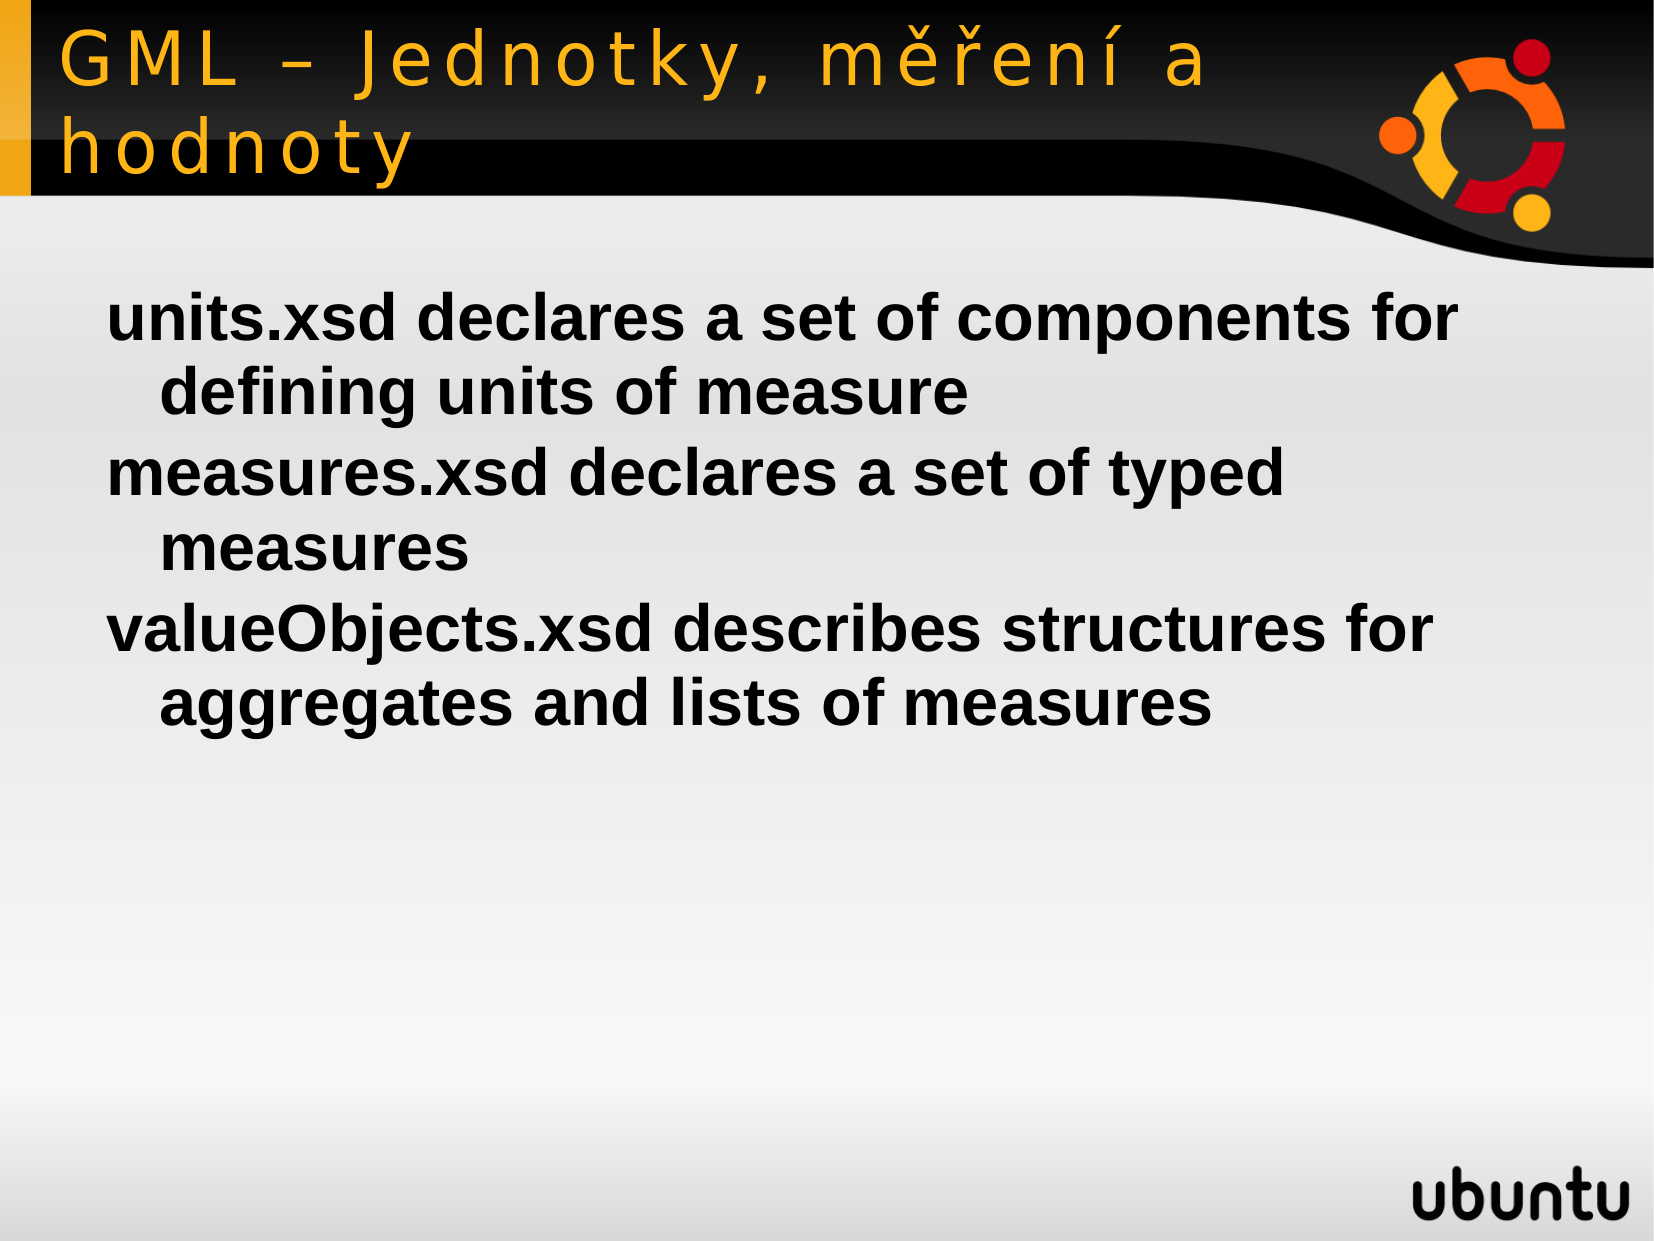

# GML – Jednotky, měření a hodnoty
units.xsd declares a set of components for defining units of measure
measures.xsd declares a set of typed measures
valueObjects.xsd describes structures for aggregates and lists of measures